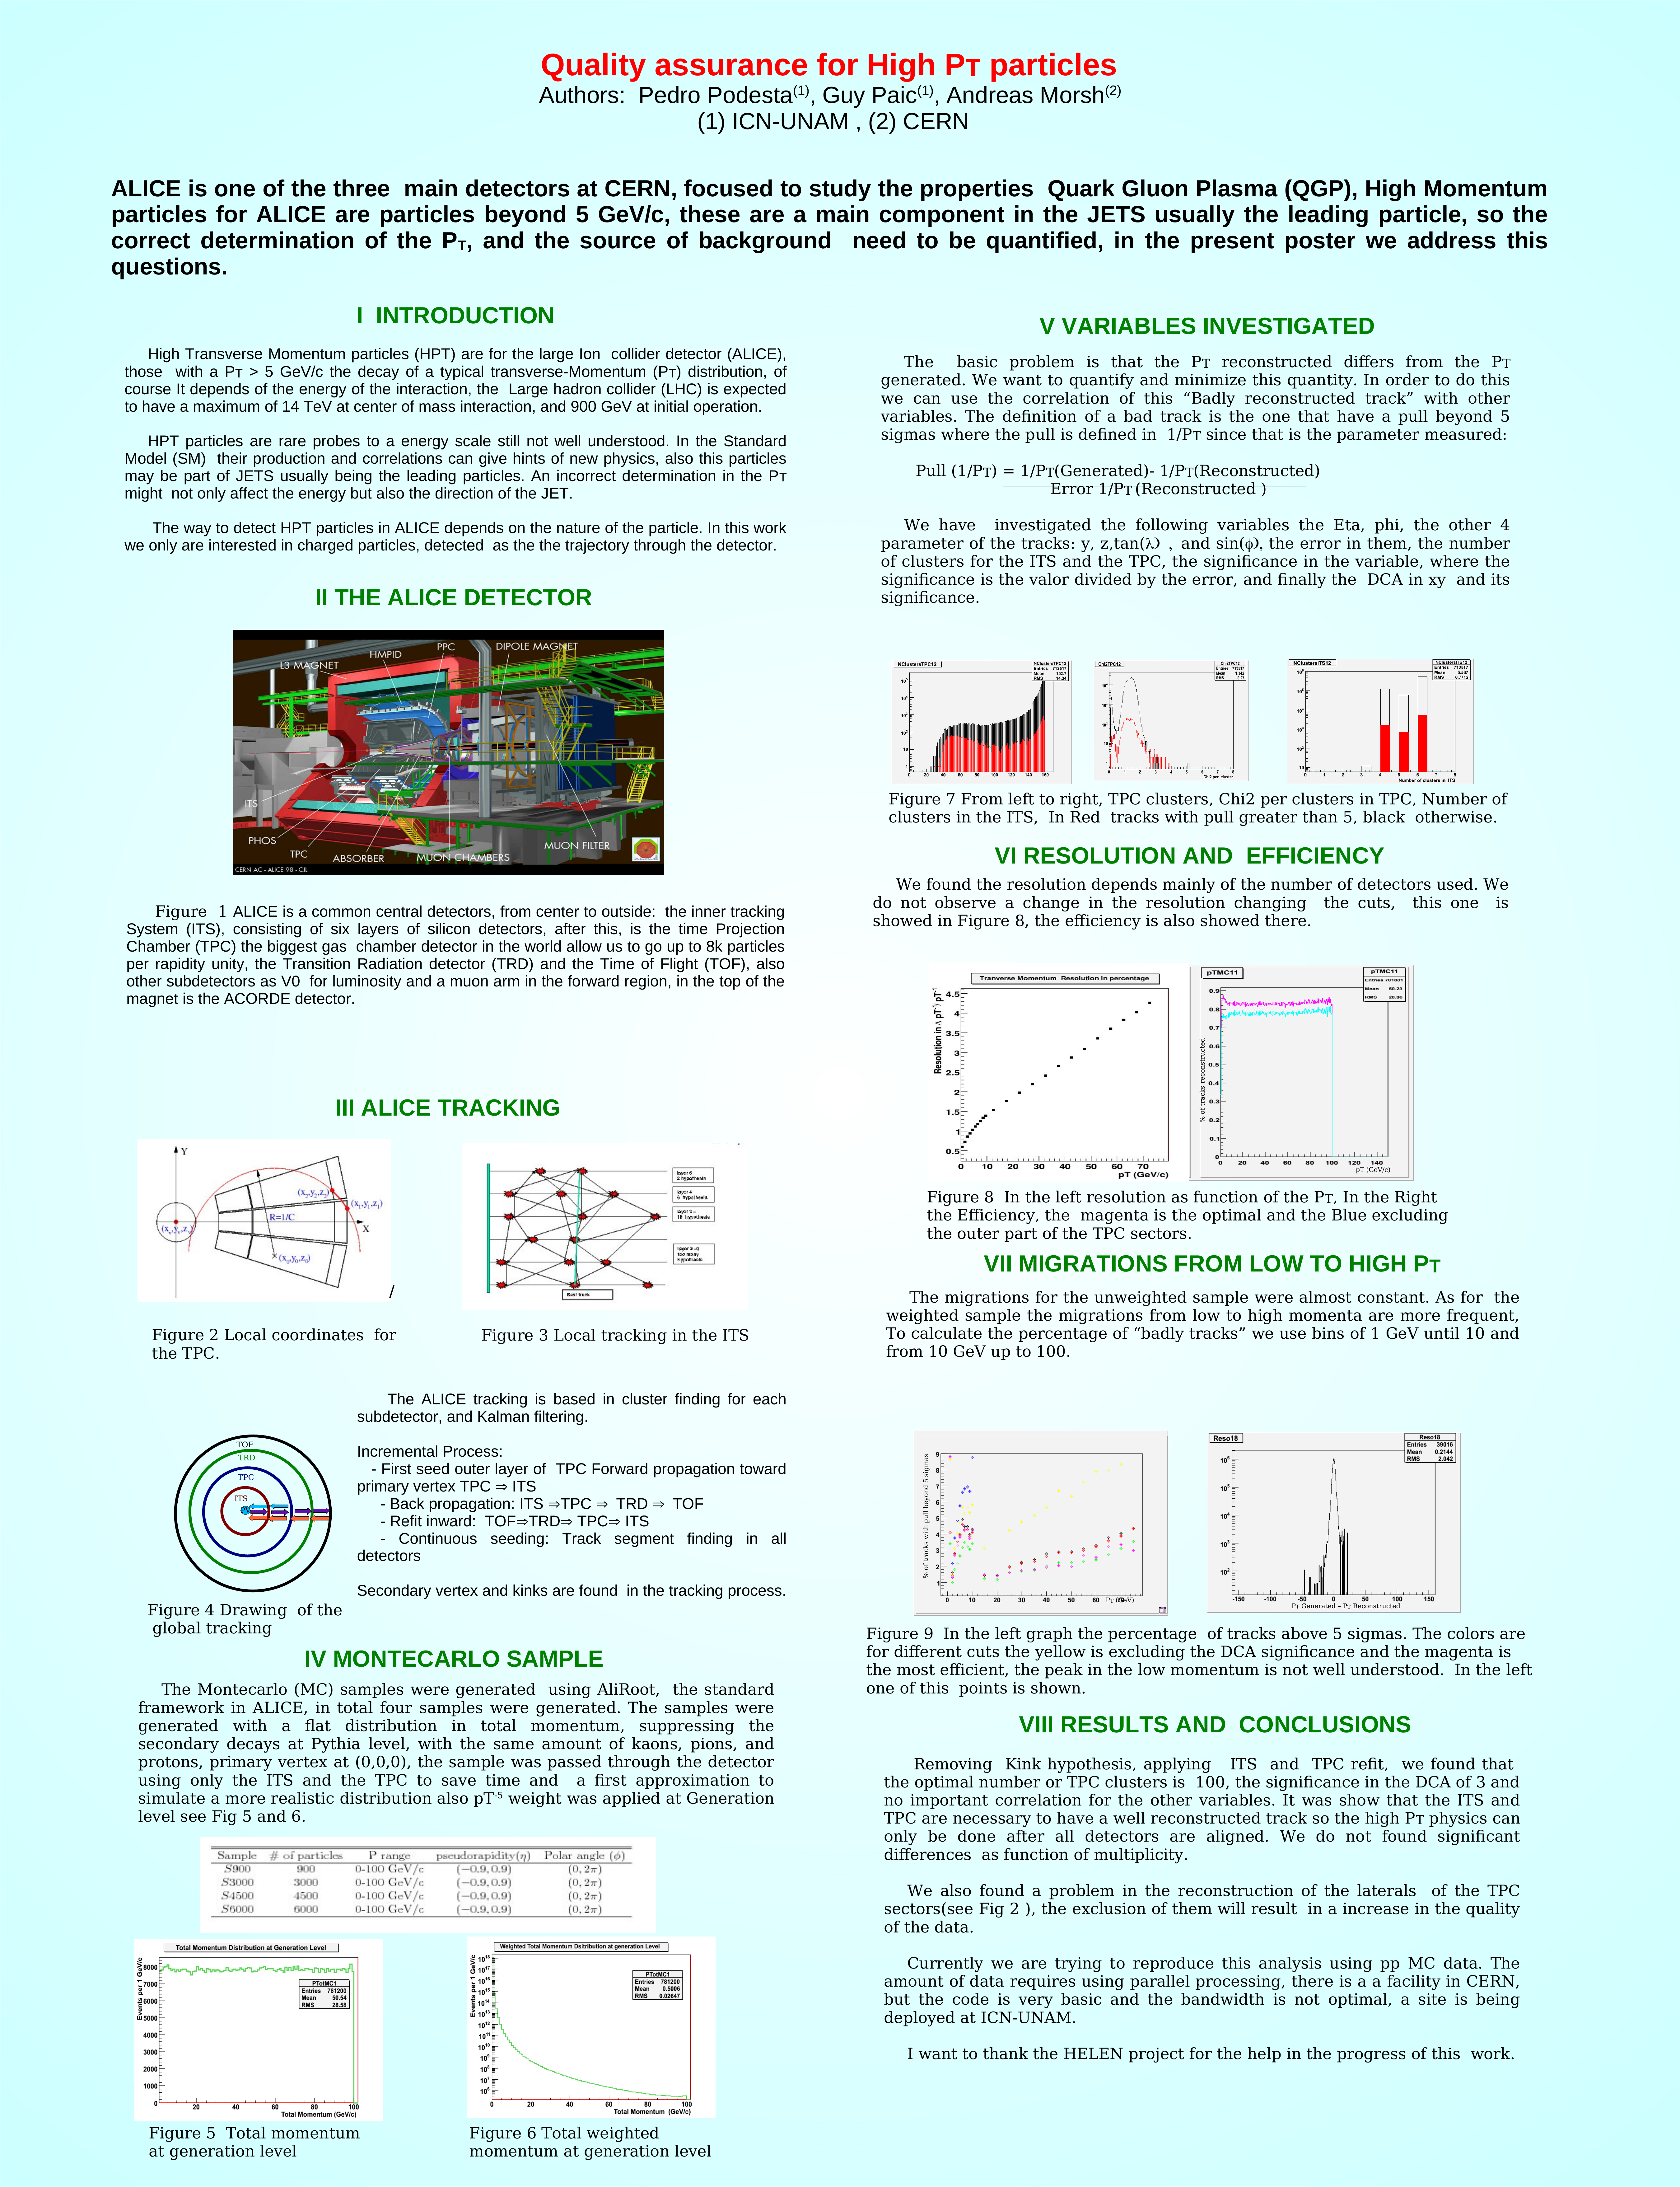

# Quality assurance for High PT particles Authors: Pedro Podesta(1), Guy Paic(1), Andreas Morsh(2) (1) ICN-UNAM , (2) CERN
ALICE is one of the three main detectors at CERN, focused to study the properties Quark Gluon Plasma (QGP), High Momentum particles for ALICE are particles beyond 5 GeV/c, these are a main component in the JETS usually the leading particle, so the correct determination of the PT, and the source of background need to be quantified, in the present poster we address this questions.
I INTRODUCTION
V VARIABLES INVESTIGATED
	High Transverse Momentum particles (HPT) are for the large Ion collider detector (ALICE), those with a PT > 5 GeV/c the decay of a typical transverse-Momentum (PT) distribution, of course It depends of the energy of the interaction, the Large hadron collider (LHC) is expected to have a maximum of 14 TeV at center of mass interaction, and 900 GeV at initial operation.
	HPT particles are rare probes to a energy scale still not well understood. In the Standard Model (SM) their production and correlations can give hints of new physics, also this particles may be part of JETS usually being the leading particles. An incorrect determination in the PT might not only affect the energy but also the direction of the JET.
	 The way to detect HPT particles in ALICE depends on the nature of the particle. In this work we only are interested in charged particles, detected as the the trajectory through the detector.
	The basic problem is that the PT reconstructed differs from the PT generated. We want to quantify and minimize this quantity. In order to do this we can use the correlation of this “Badly reconstructed track” with other variables. The definition of a bad track is the one that have a pull beyond 5 sigmas where the pull is defined in 1/PT since that is the parameter measured:
 Pull (1/PT) = 1/PT(Generated)- 1/PT(Reconstructed)
 Error 1/PT (Reconstructed )
	We have investigated the following variables the Eta, phi, the other 4 parameter of the tracks: y, z,tan() , and sin(), the error in them, the number of clusters for the ITS and the TPC, the significance in the variable, where the significance is the valor divided by the error, and finally the DCA in xy and its significance.
II THE ALICE DETECTOR
Figure 7 From left to right, TPC clusters, Chi2 per clusters in TPC, Number of
clusters in the ITS, In Red tracks with pull greater than 5, black otherwise.
VI RESOLUTION AND EFFICIENCY
	We found the resolution depends mainly of the number of detectors used. We do not observe a change in the resolution changing the cuts, this one is showed in Figure 8, the efficiency is also showed there.
	 Figure 1 ALICE is a common central detectors, from center to outside: the inner tracking System (ITS), consisting of six layers of silicon detectors, after this, is the time Projection Chamber (TPC) the biggest gas chamber detector in the world allow us to go up to 8k particles per rapidity unity, the Transition Radiation detector (TRD) and the Time of Flight (TOF), also other subdetectors as V0 for luminosity and a muon arm in the forward region, in the top of the magnet is the ACORDE detector.
% of tracks reconstructed
III ALICE TRACKING
pT (GeV/c)
Figure 8 In the left resolution as function of the PT, In the Right
the Efficiency, the magenta is the optimal and the Blue excluding
the outer part of the TPC sectors.
VII MIGRATIONS FROM LOW TO HIGH PT
/
/
	The migrations for the unweighted sample were almost constant. As for the weighted sample the migrations from low to high momenta are more frequent, To calculate the percentage of “badly tracks” we use bins of 1 GeV until 10 and from 10 GeV up to 100.
Figure 2 Local coordinates for
the TPC.
Figure 3 Local tracking in the ITS
	 The ALICE tracking is based in cluster finding for each subdetector, and Kalman filtering.
Incremental Process:
 - First seed outer layer of TPC Forward propagation toward primary vertex TPC  ITS
	- Back propagation: ITS TPC  TRD  TOF
	- Refit inward: TOFTRD TPC ITS
	- Continuous seeding: Track segment finding in all detectors
Secondary vertex and kinks are found in the tracking process.
TOF
TRD
TPC
ITS
PV
% of tracks with pull beyond 5 sigmas
PT (GeV)
Figure 4 Drawing of the
 global tracking
 PT Generated – PT Reconstructed
Figure 9 In the left graph the percentage of tracks above 5 sigmas. The colors are
for different cuts the yellow is excluding the DCA significance and the magenta is
the most efficient, the peak in the low momentum is not well understood. In the left
one of this points is shown.
IV MONTECARLO SAMPLE
	The Montecarlo (MC) samples were generated using AliRoot, the standard framework in ALICE, in total four samples were generated. The samples were generated with a flat distribution in total momentum, suppressing the secondary decays at Pythia level, with the same amount of kaons, pions, and protons, primary vertex at (0,0,0), the sample was passed through the detector using only the ITS and the TPC to save time and a first approximation to simulate a more realistic distribution also pT-5 weight was applied at Generation level see Fig 5 and 6.
VIII RESULTS AND CONCLUSIONS
	 Removing Kink hypothesis, applying ITS and TPC refit, we found that the optimal number or TPC clusters is 100, the significance in the DCA of 3 and no important correlation for the other variables. It was show that the ITS and TPC are necessary to have a well reconstructed track so the high PT physics can only be done after all detectors are aligned. We do not found significant differences as function of multiplicity.
	We also found a problem in the reconstruction of the laterals of the TPC sectors(see Fig 2 ), the exclusion of them will result in a increase in the quality of the data.
	Currently we are trying to reproduce this analysis using pp MC data. The amount of data requires using parallel processing, there is a a facility in CERN, but the code is very basic and the bandwidth is not optimal, a site is being deployed at ICN-UNAM.
	I want to thank the HELEN project for the help in the progress of this work.
Figure 5 Total momentum at generation level
Figure 6 Total weighted momentum at generation level